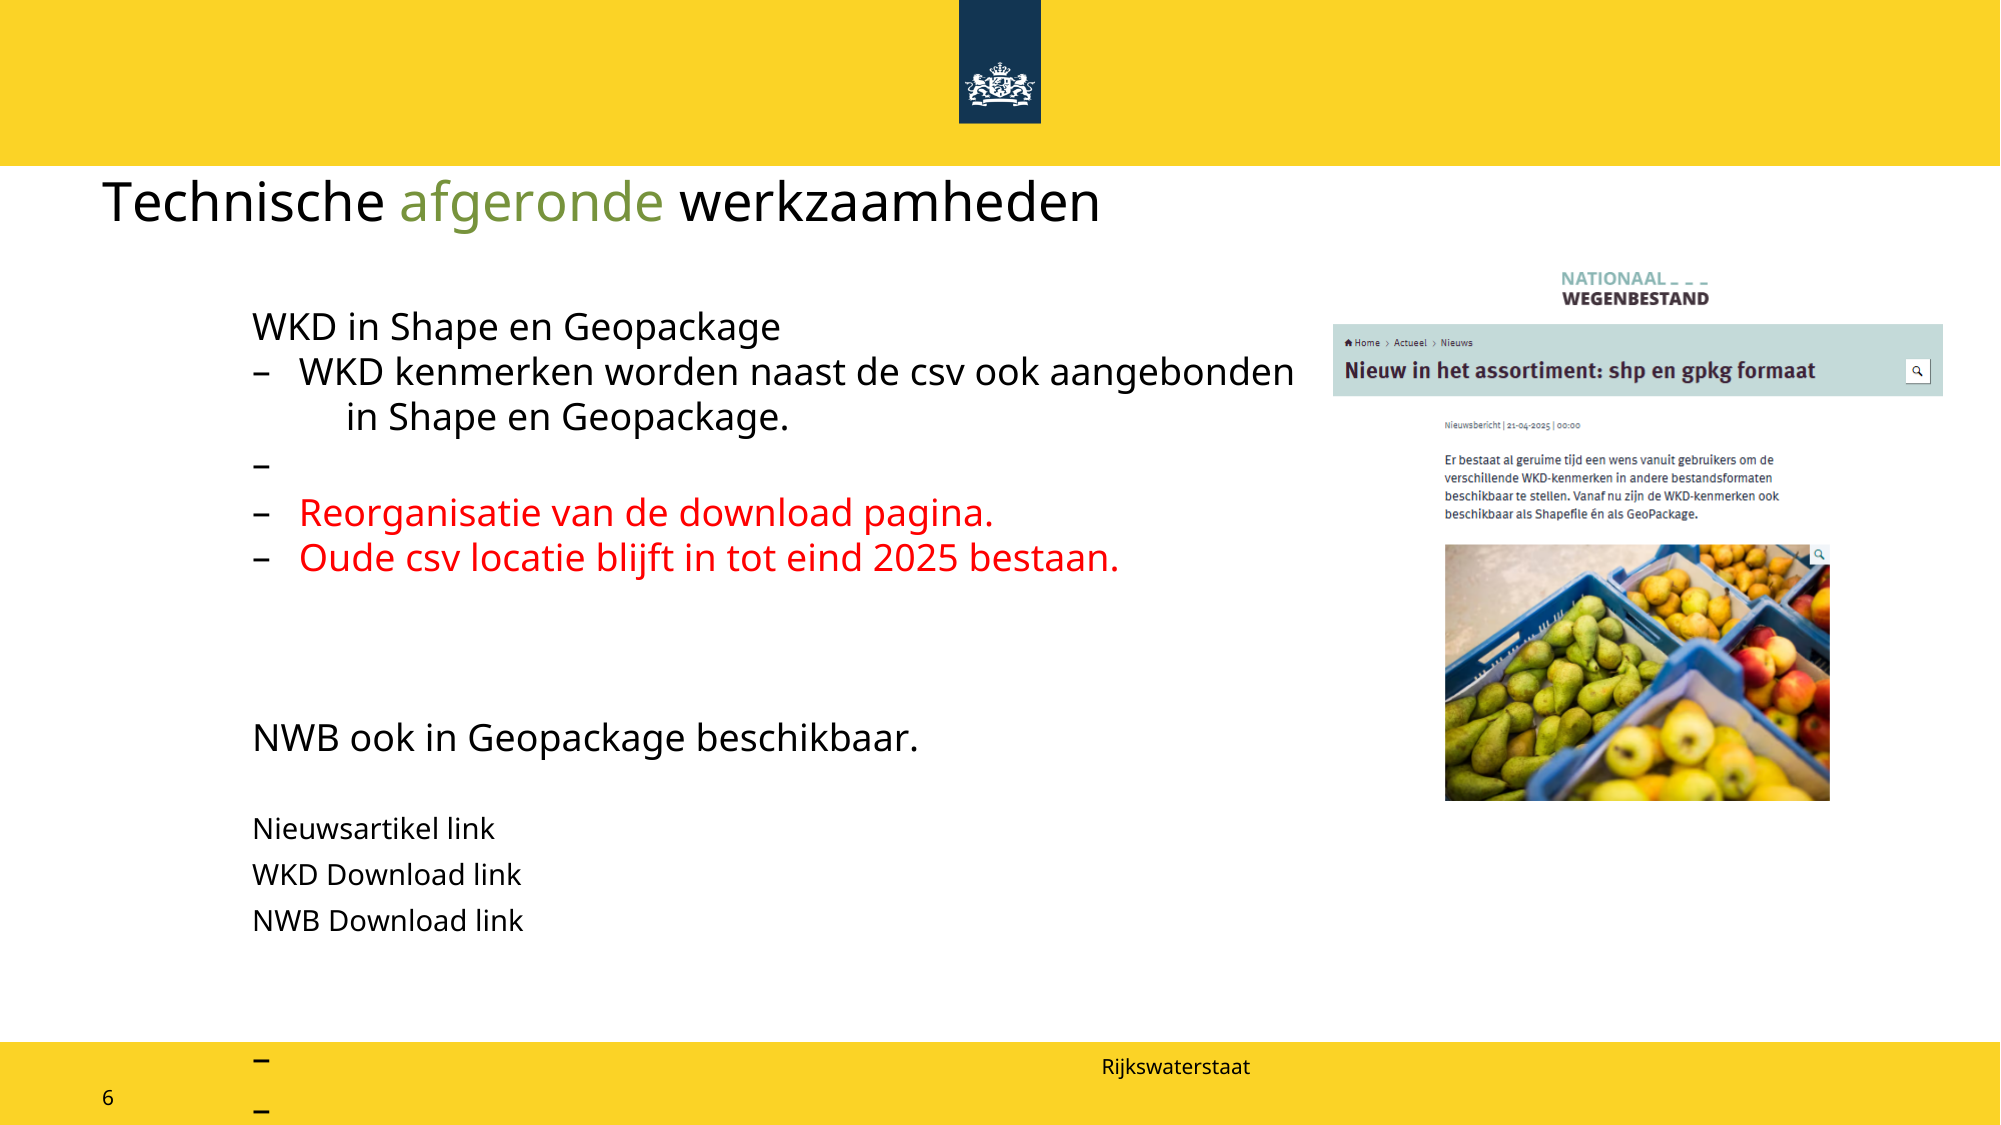

# Technische afgeronde werkzaamheden
WKD in Shape en Geopackage
WKD kenmerken worden naast de csv ook aangebonden in Shape en Geopackage.
Reorganisatie van de download pagina.
Oude csv locatie blijft in tot eind 2025 bestaan.
NWB ook in Geopackage beschikbaar.
Nieuwsartikel link
WKD Download link
NWB Download link